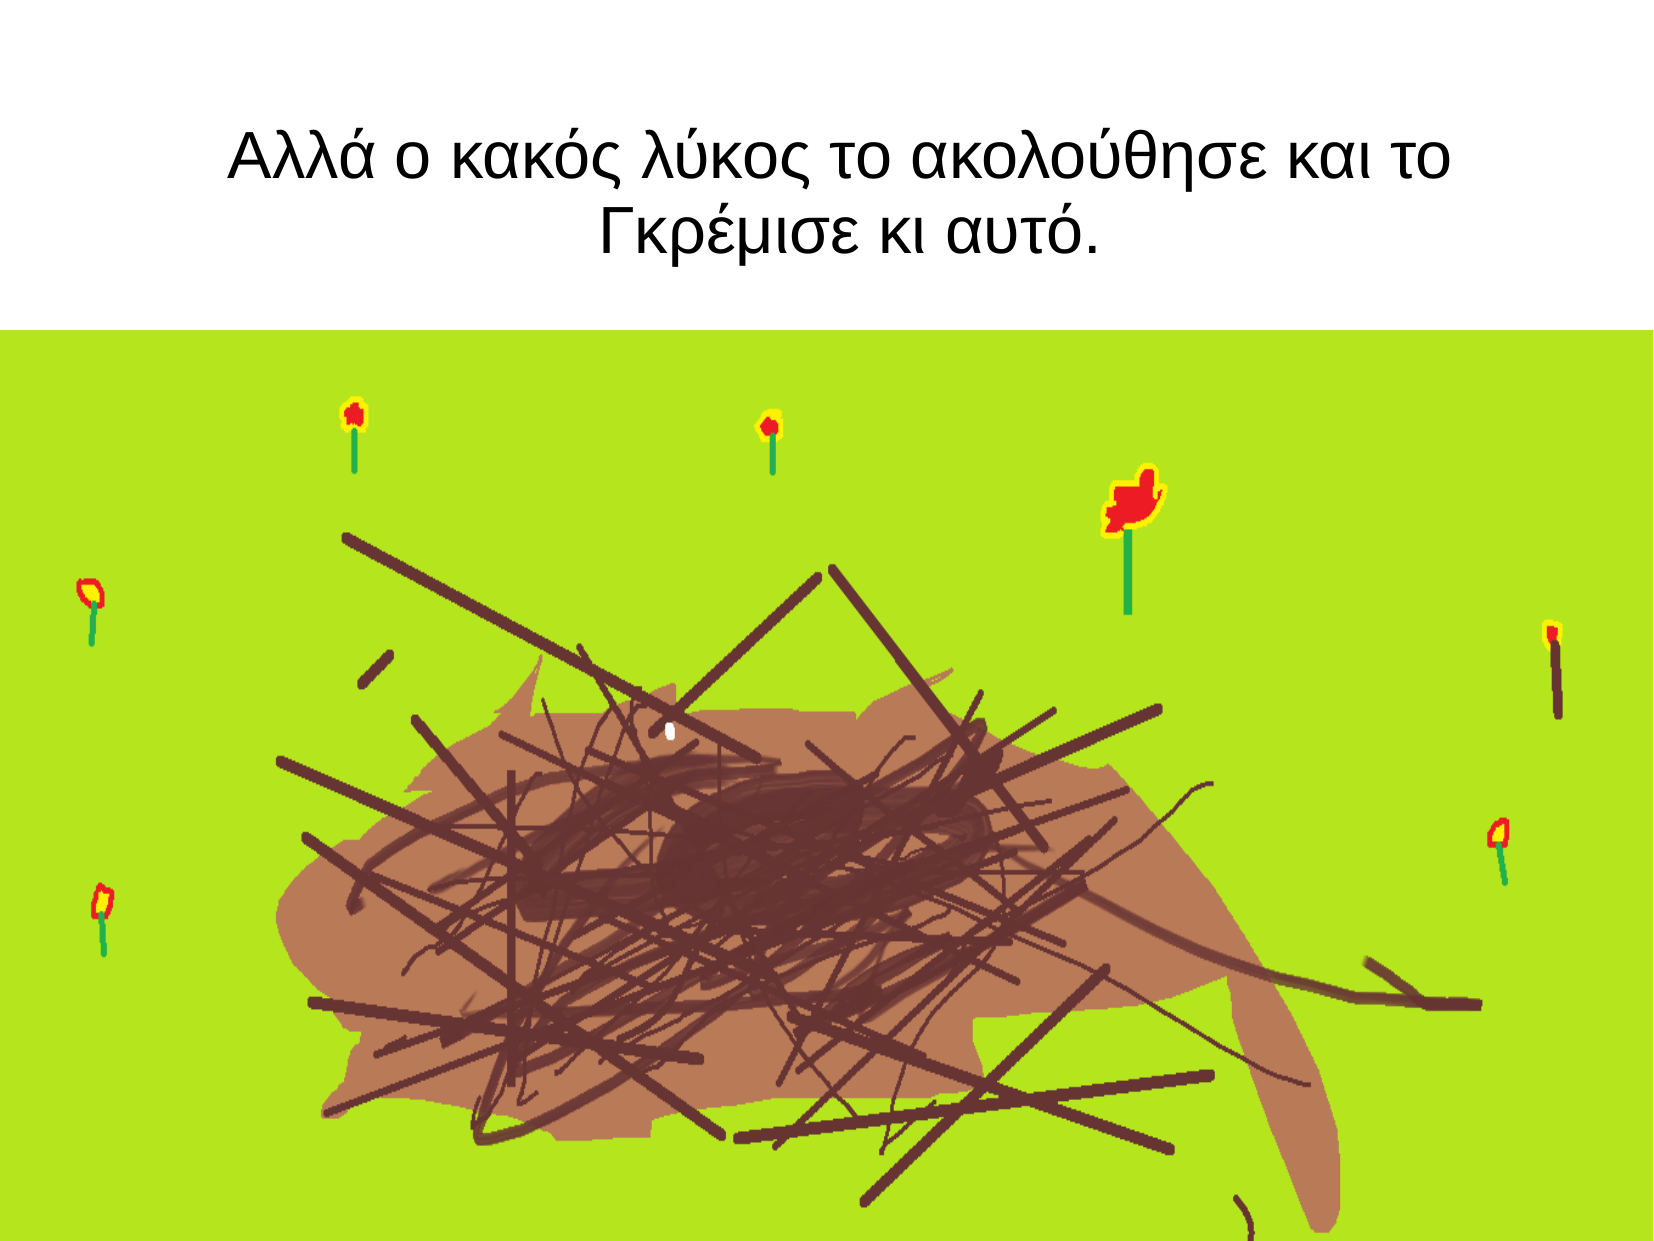

# Αλλά ο κακός λύκος το ακολούθησε και το
Γκρέμισε κι αυτό.